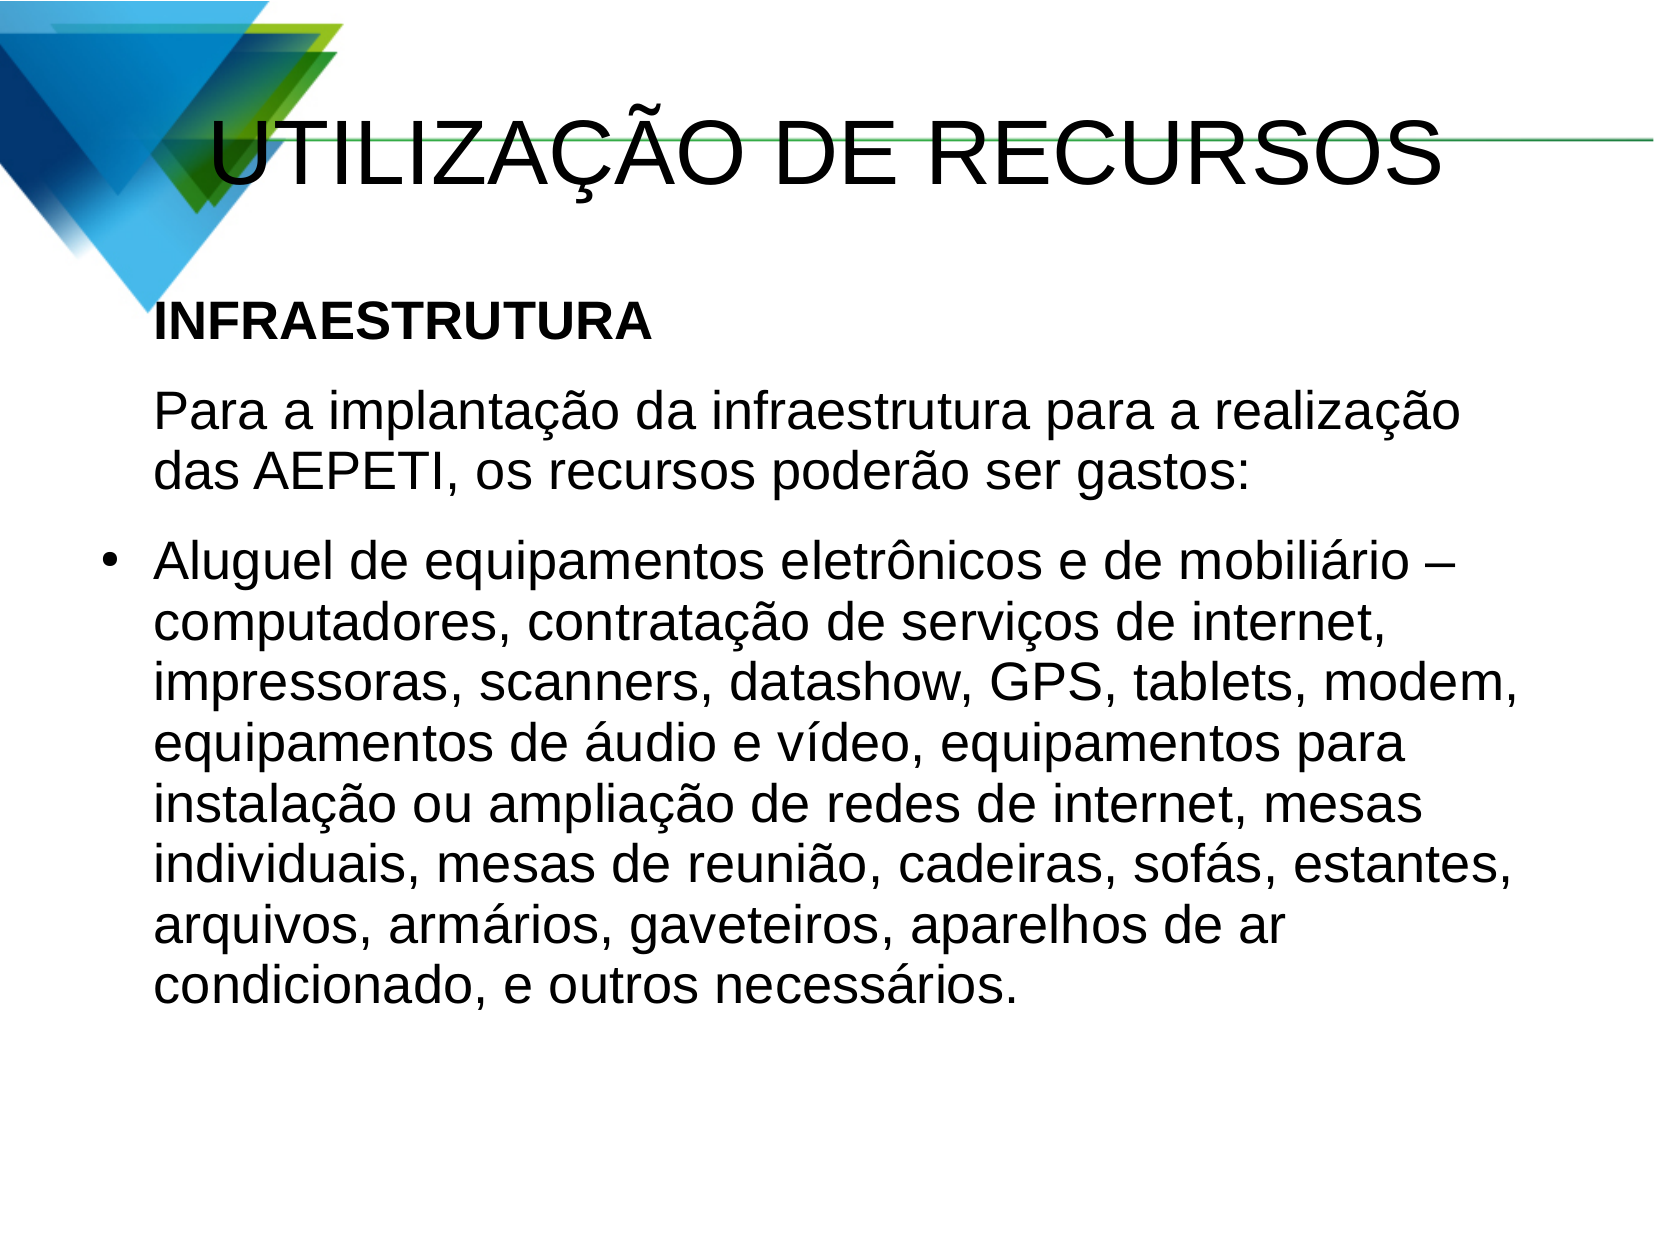

# UTILIZAÇÃO DE RECURSOS
INFRAESTRUTURA
Para a implantação da infraestrutura para a realização das AEPETI, os recursos poderão ser gastos:
Aluguel de equipamentos eletrônicos e de mobiliário – computadores, contratação de serviços de internet, impressoras, scanners, datashow, GPS, tablets, modem, equipamentos de áudio e vídeo, equipamentos para instalação ou ampliação de redes de internet, mesas individuais, mesas de reunião, cadeiras, sofás, estantes, arquivos, armários, gaveteiros, aparelhos de ar condicionado, e outros necessários.